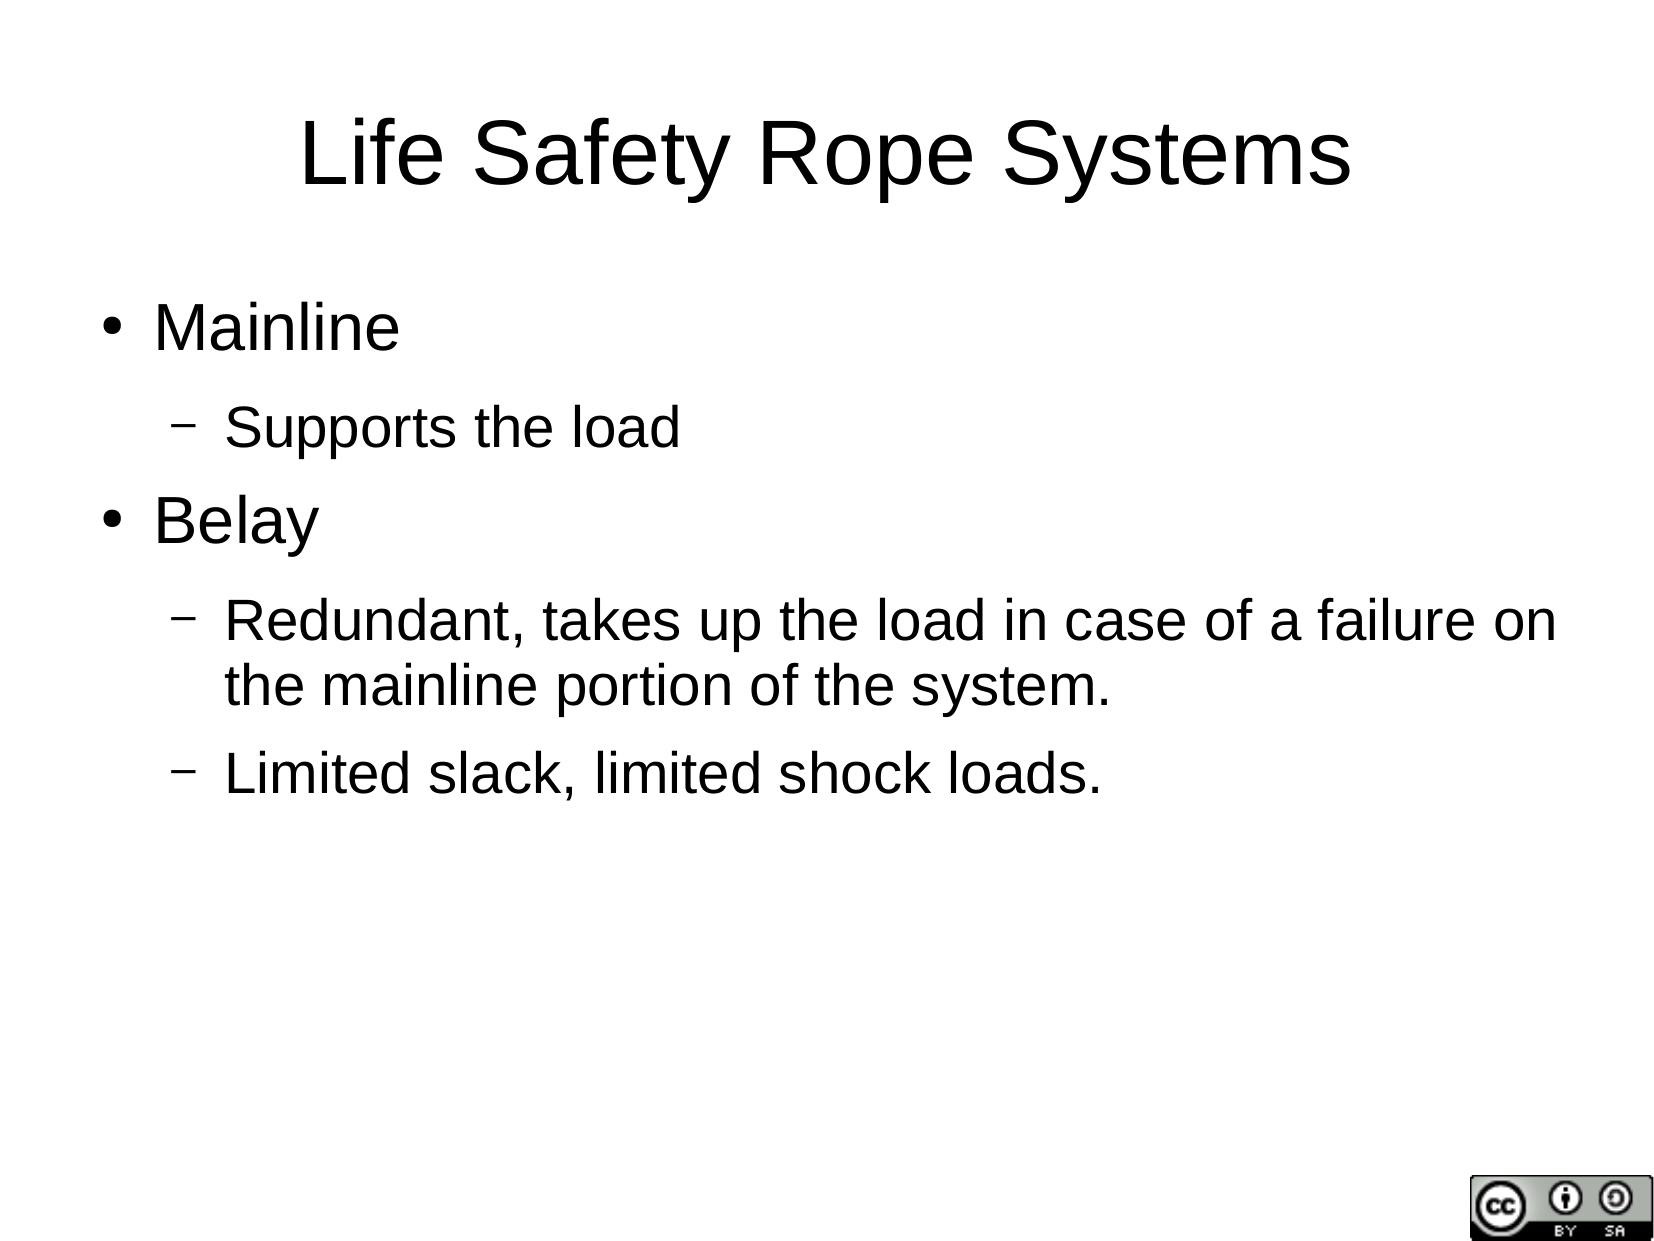

# Life Safety Rope Systems
Mainline
Supports the load
Belay
Redundant, takes up the load in case of a failure on the mainline portion of the system.
Limited slack, limited shock loads.